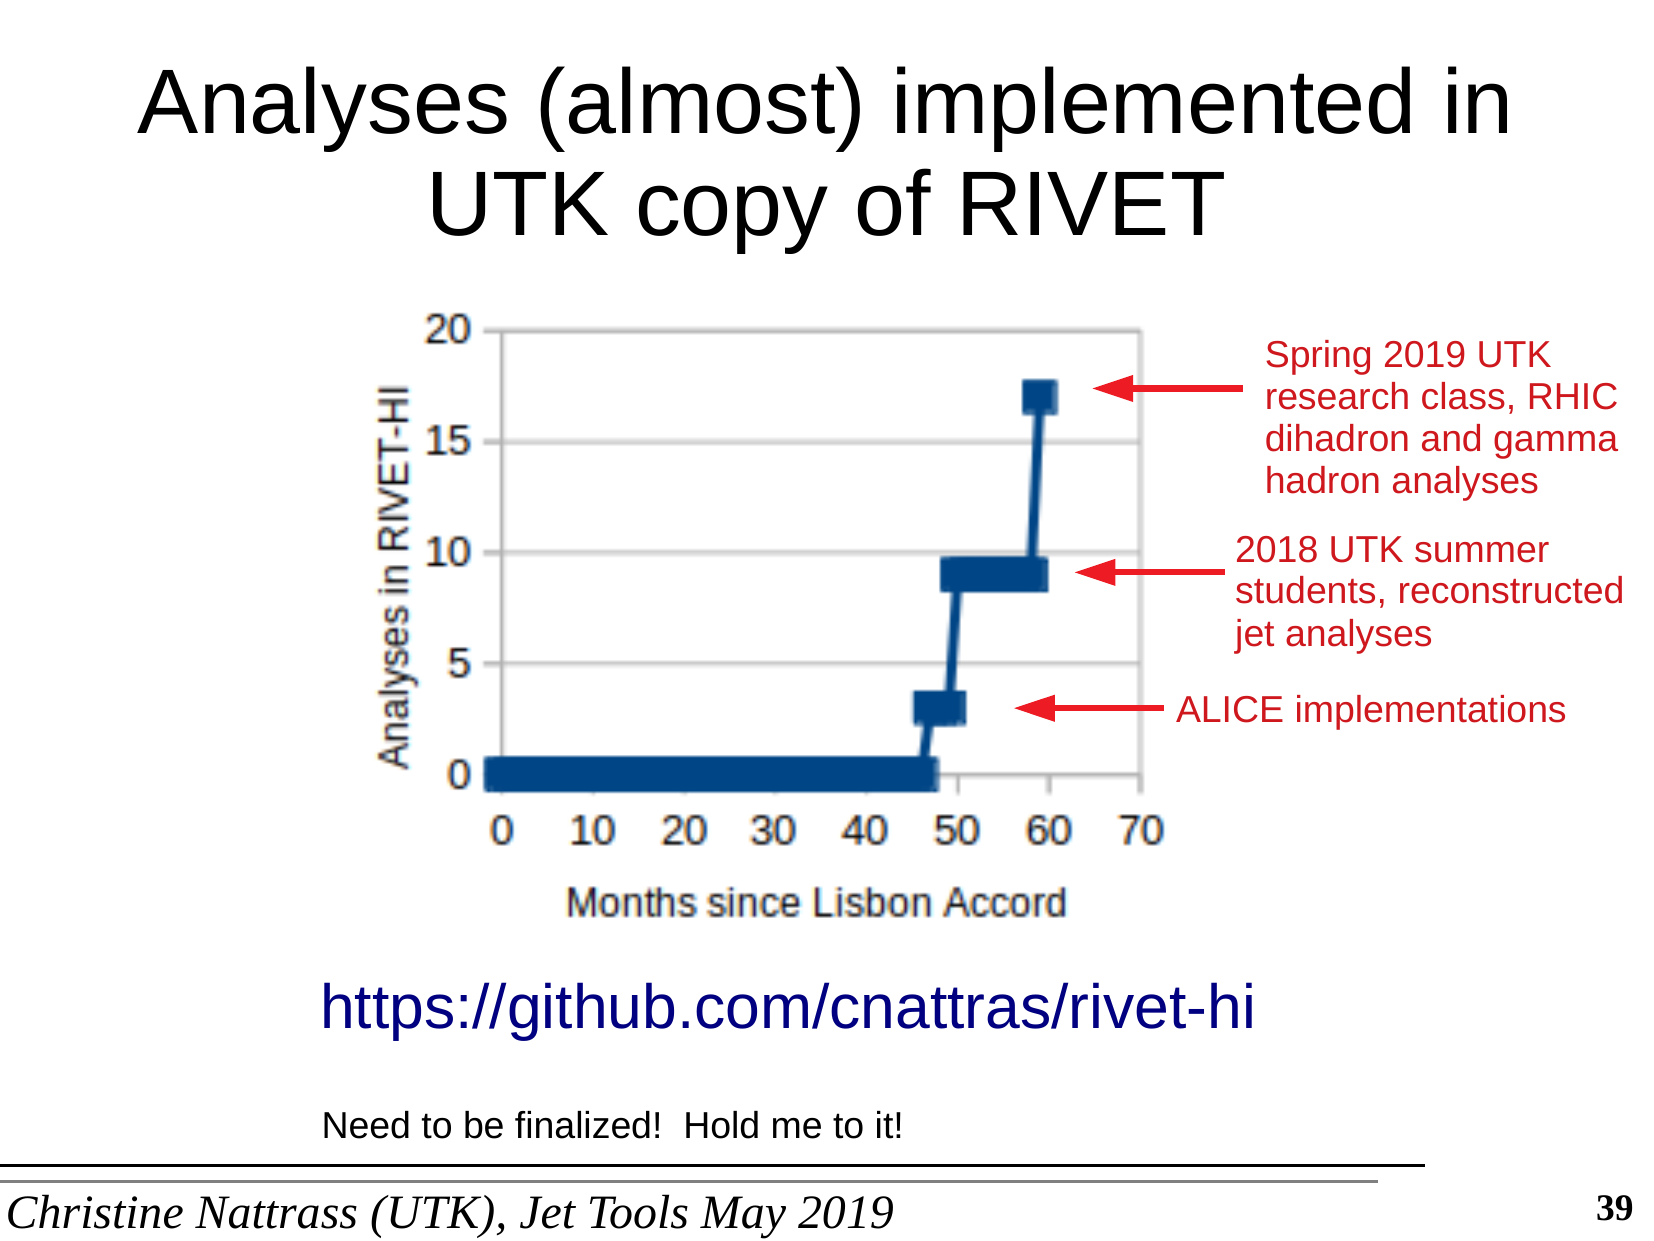

# Analyses (almost) implemented in UTK copy of RIVET
Spring 2019 UTK research class, RHIC dihadron and gamma hadron analyses
2018 UTK summer students, reconstructed jet analyses
ALICE implementations
https://github.com/cnattras/rivet-hi
Need to be finalized! Hold me to it!